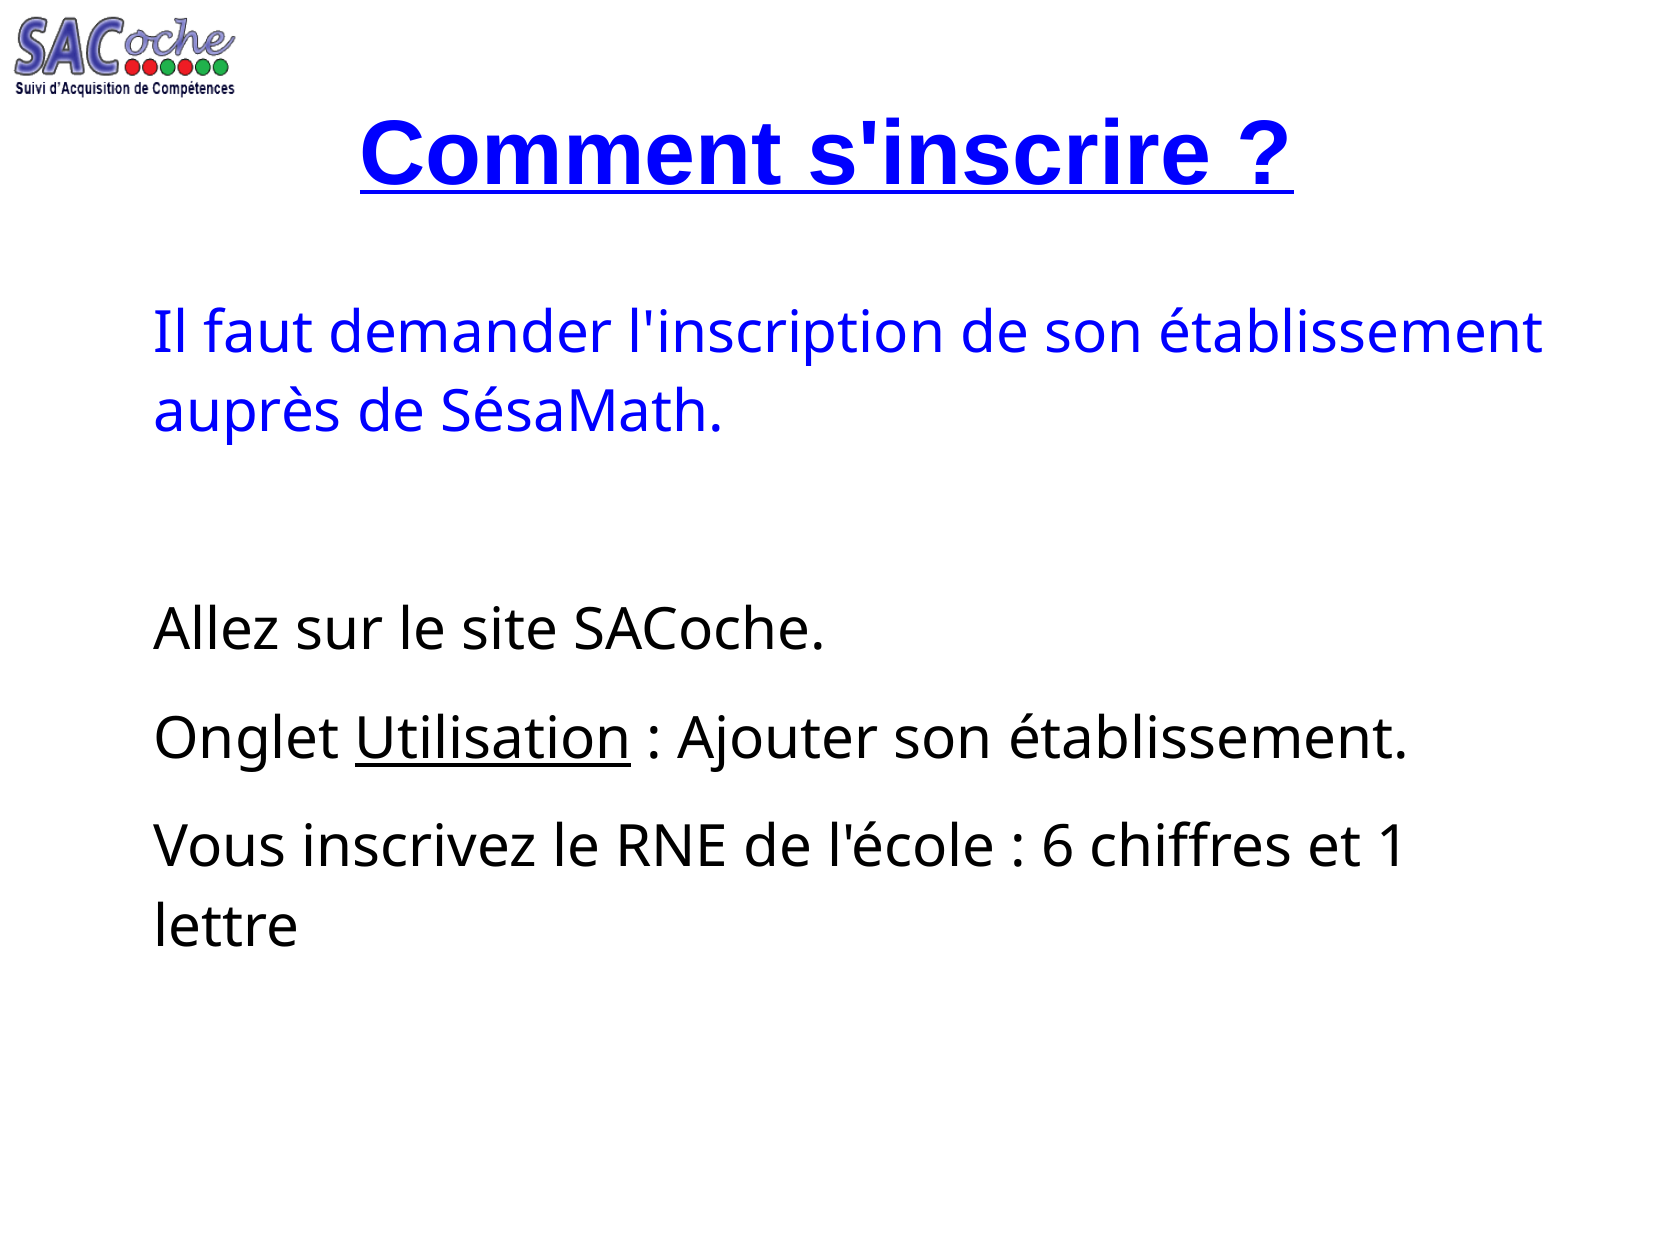

# Comment s'inscrire ?
Il faut demander l'inscription de son établissement auprès de SésaMath.
Allez sur le site SACoche.
Onglet Utilisation : Ajouter son établissement.
Vous inscrivez le RNE de l'école : 6 chiffres et 1 lettre